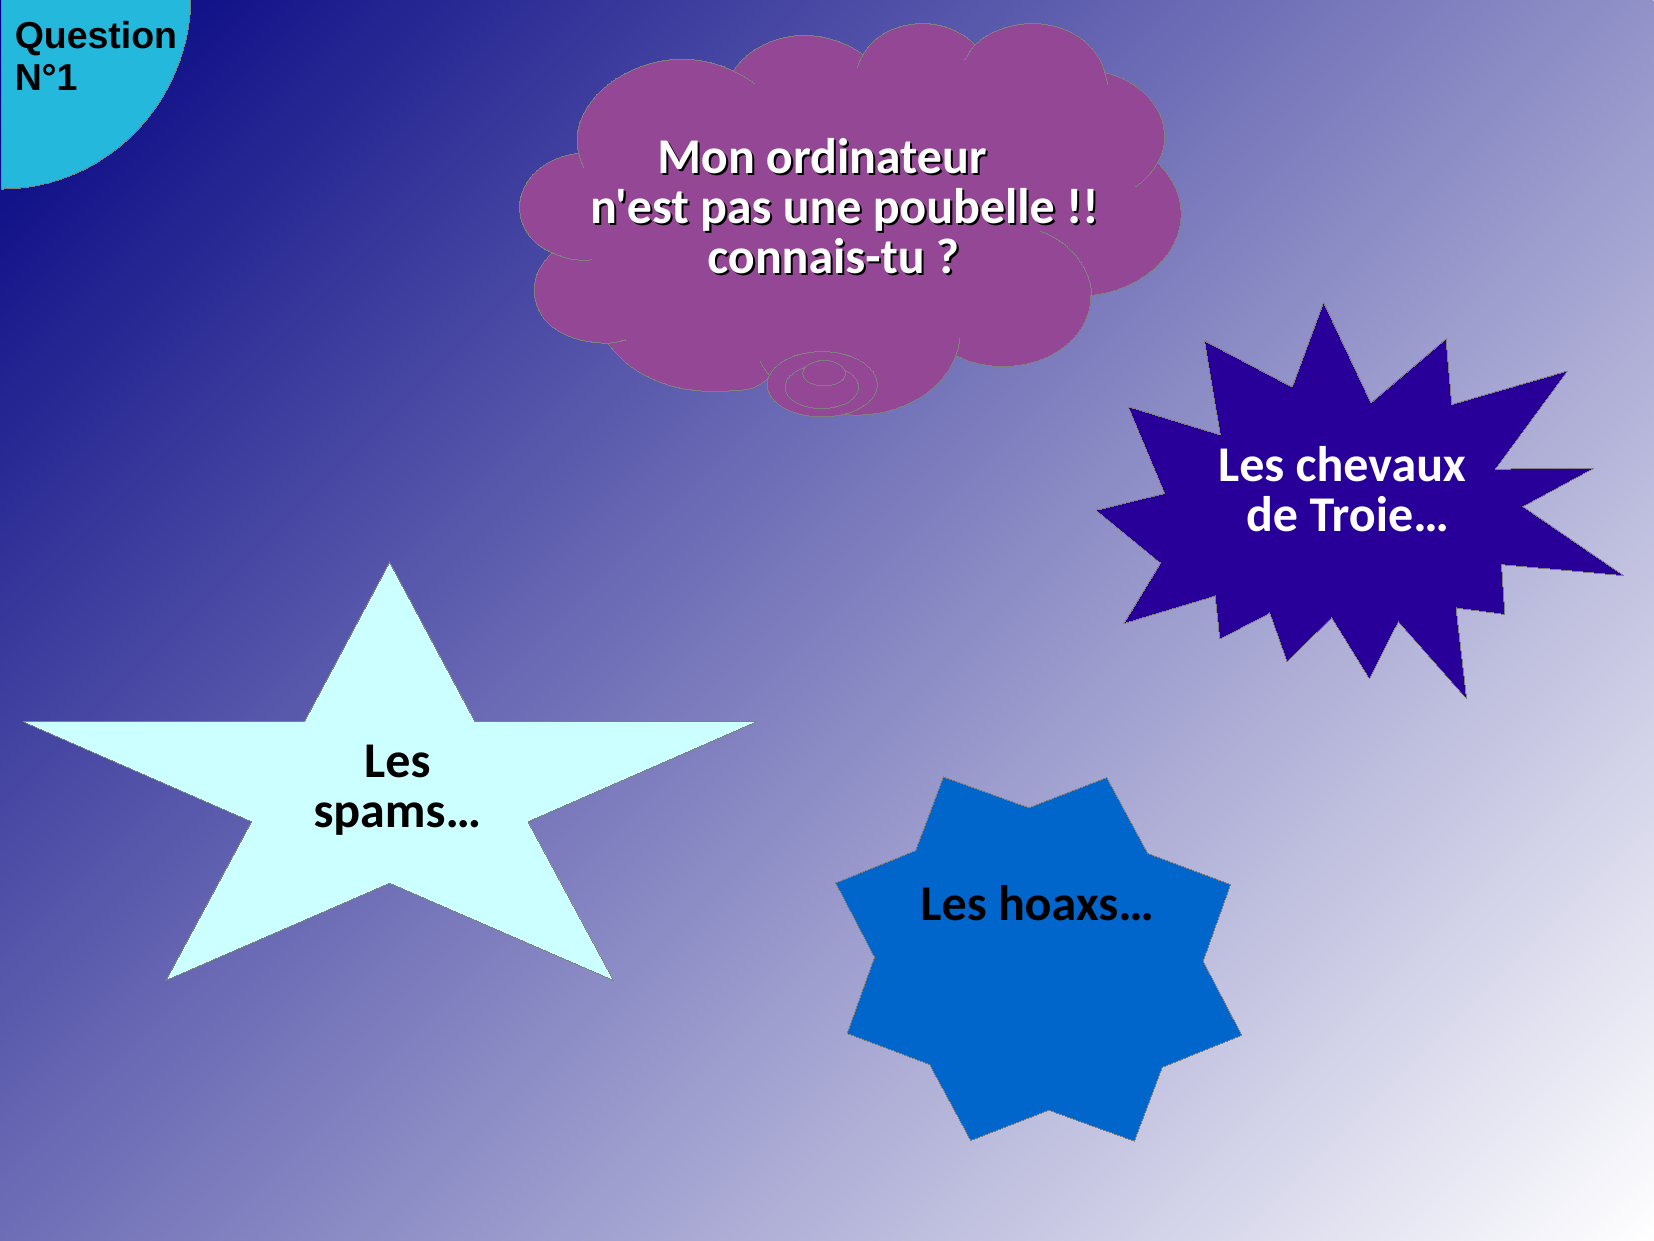

Question N°1
Mon ordinateur
 n'est pas une poubelle !!
 connais-tu ?
Les chevaux
de Troie…
Les
 spams…
Les hoaxs…